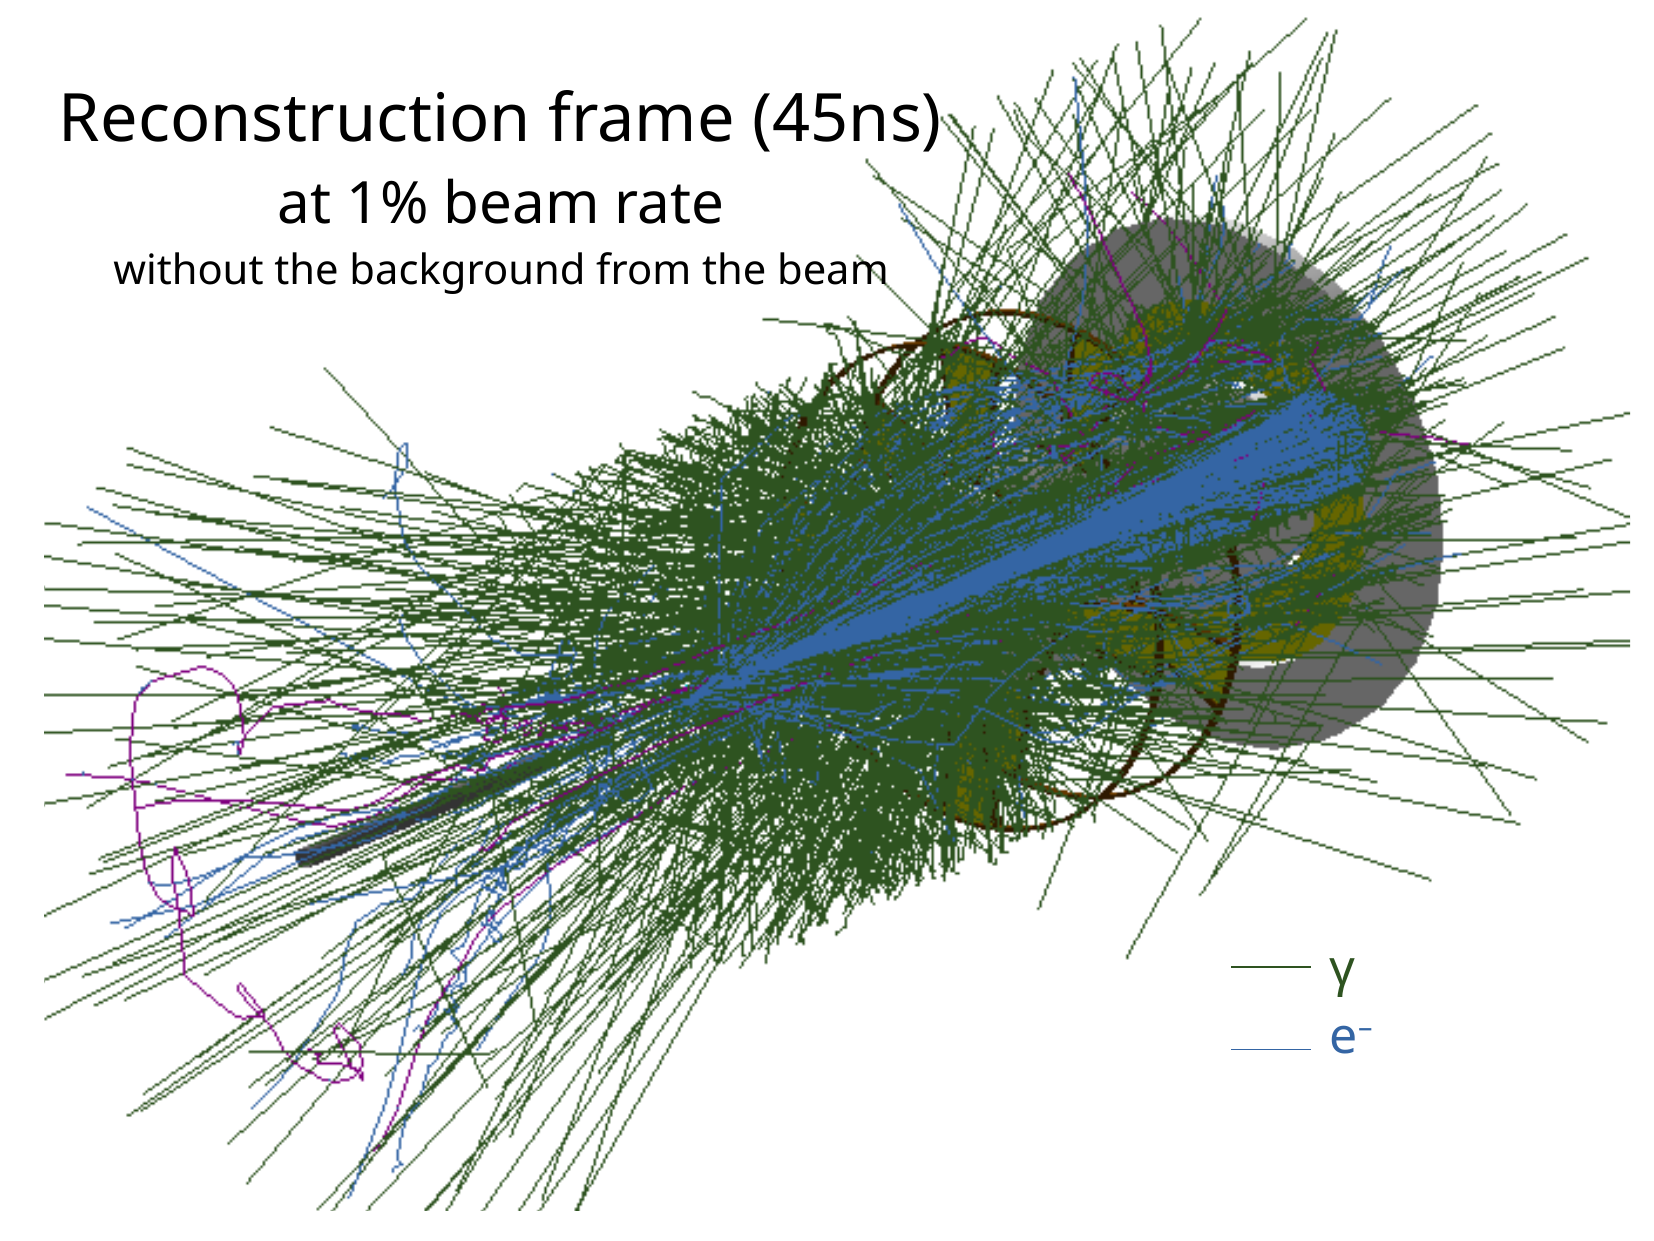

Reconstruction frame (45ns)
at 1% beam rate
without the background from the beam
γ
e–
17
12
hits